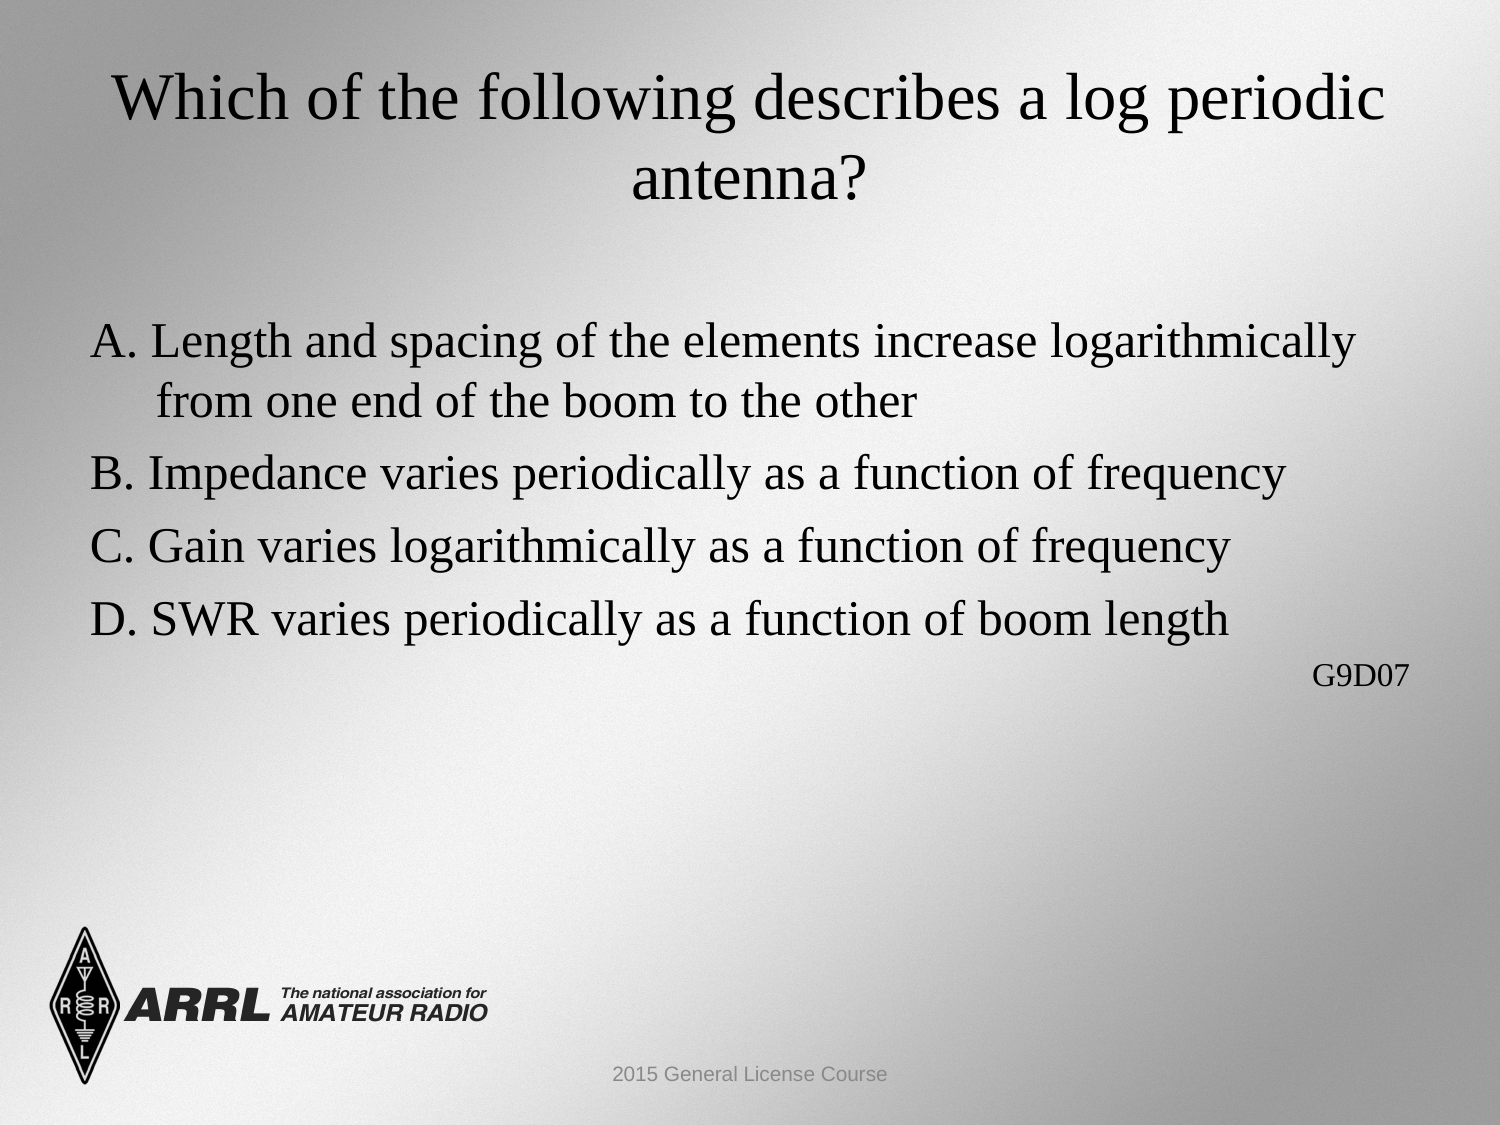

# Which of the following describes a log periodic antenna?
A. Length and spacing of the elements increase logarithmically from one end of the boom to the other
B. Impedance varies periodically as a function of frequency
C. Gain varies logarithmically as a function of frequency
D. SWR varies periodically as a function of boom length
 G9D07
2015 General License Course